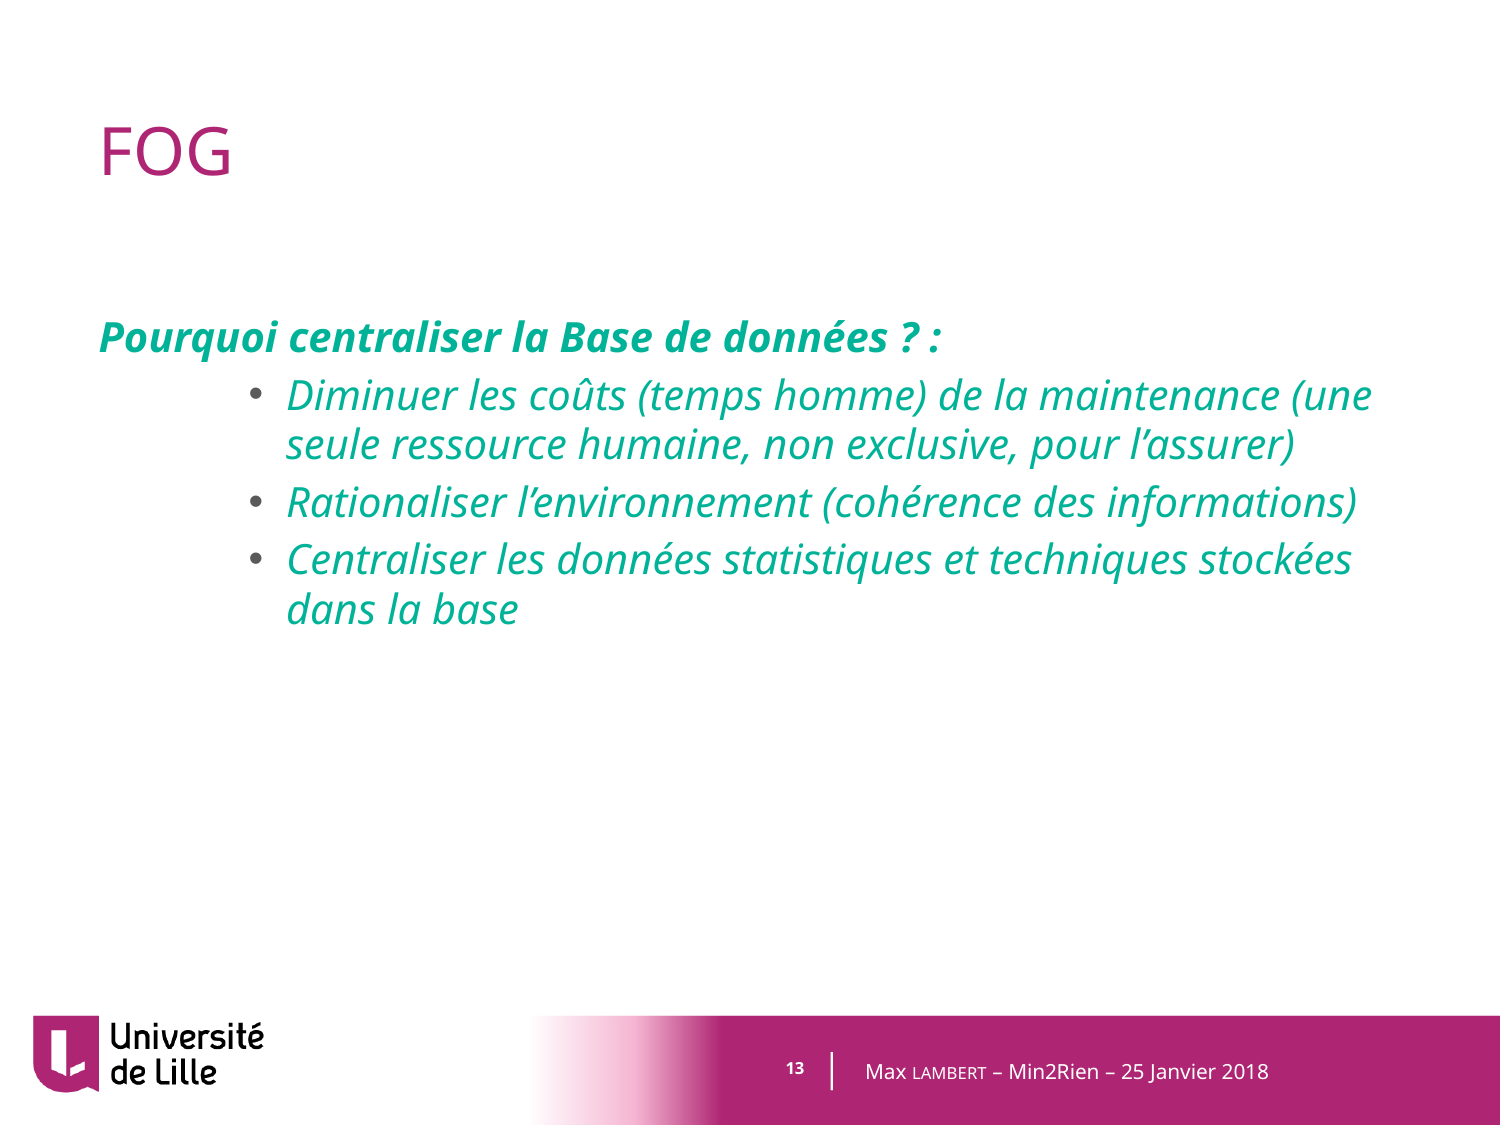

# FOG
Pourquoi centraliser la Base de données ? :
Diminuer les coûts (temps homme) de la maintenance (une seule ressource humaine, non exclusive, pour l’assurer)
Rationaliser l’environnement (cohérence des informations)
Centraliser les données statistiques et techniques stockées dans la base